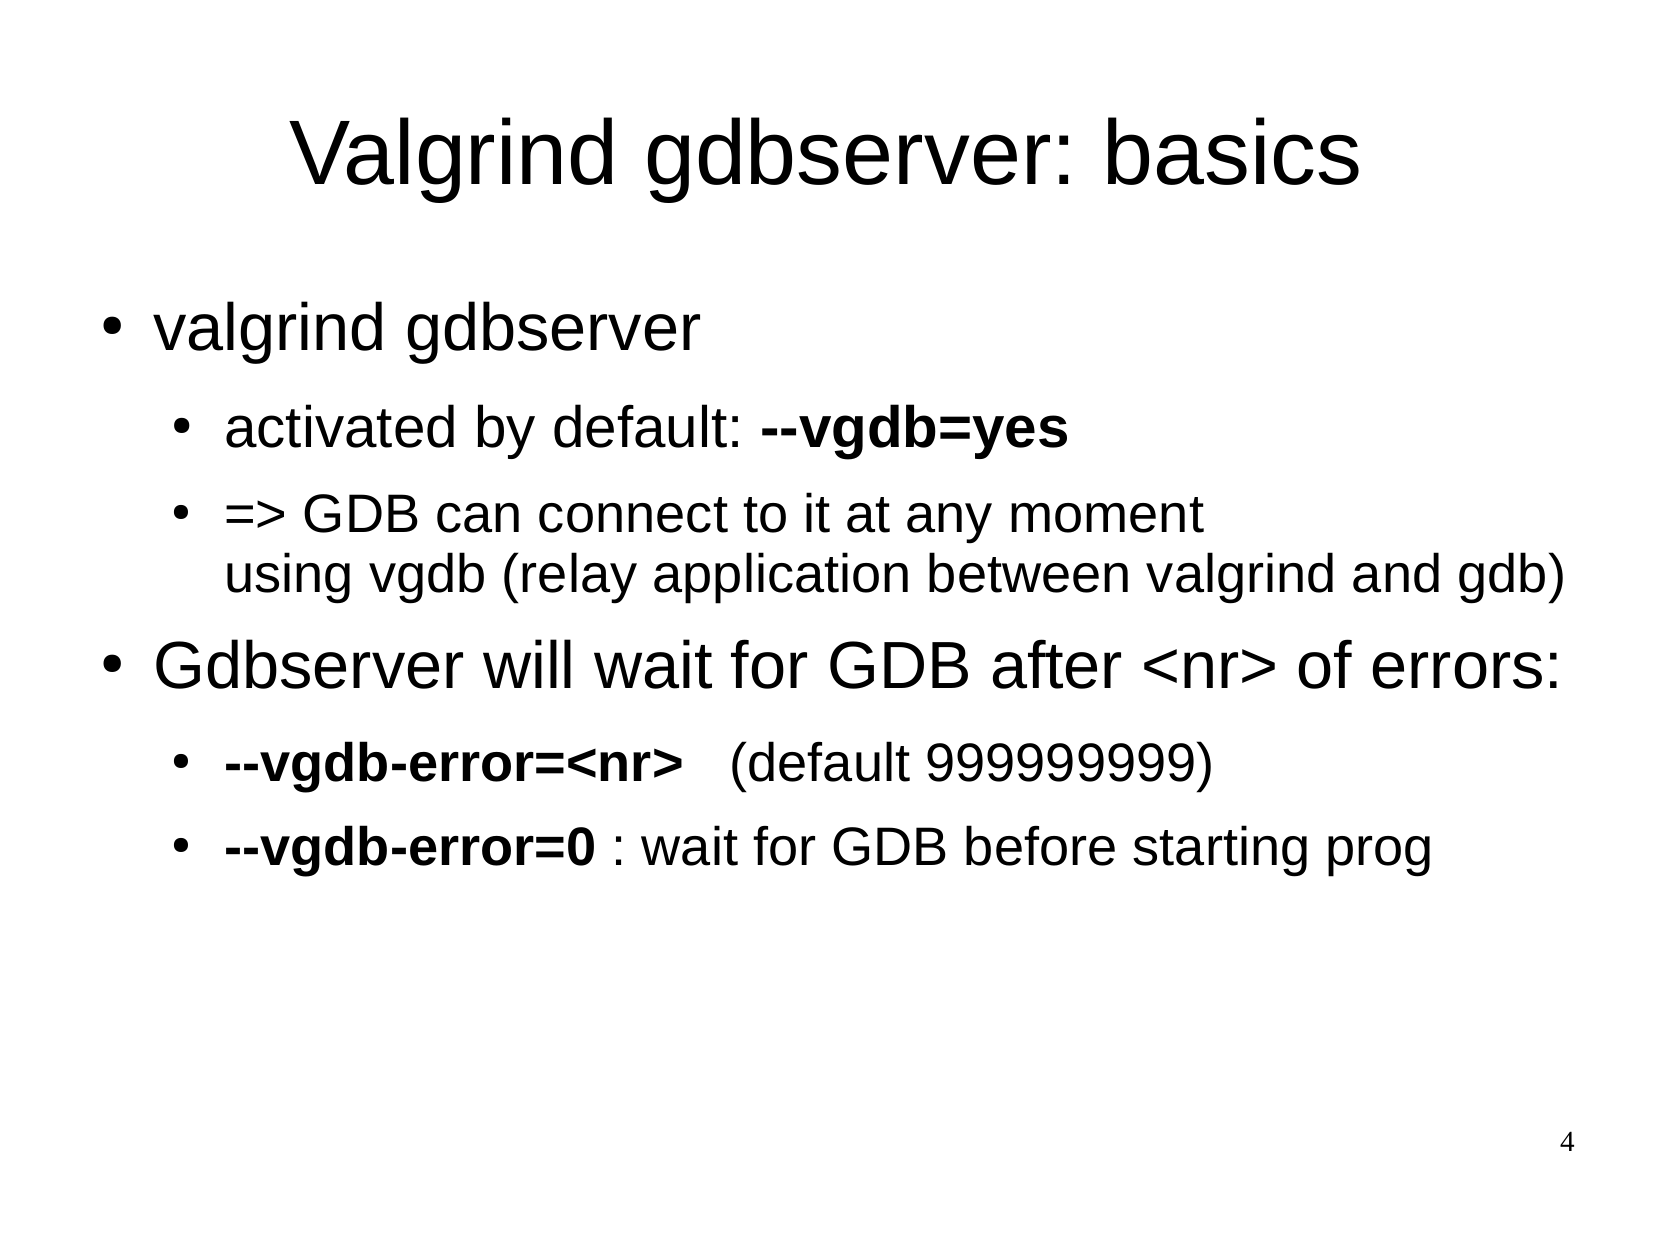

# Valgrind gdbserver: basics
valgrind gdbserver
activated by default: --vgdb=yes
=> GDB can connect to it at any moment
using vgdb (relay application between valgrind and gdb)
Gdbserver will wait for GDB after <nr> of errors:
--vgdb-error=<nr> (default 999999999)
--vgdb-error=0 : wait for GDB before starting prog
4